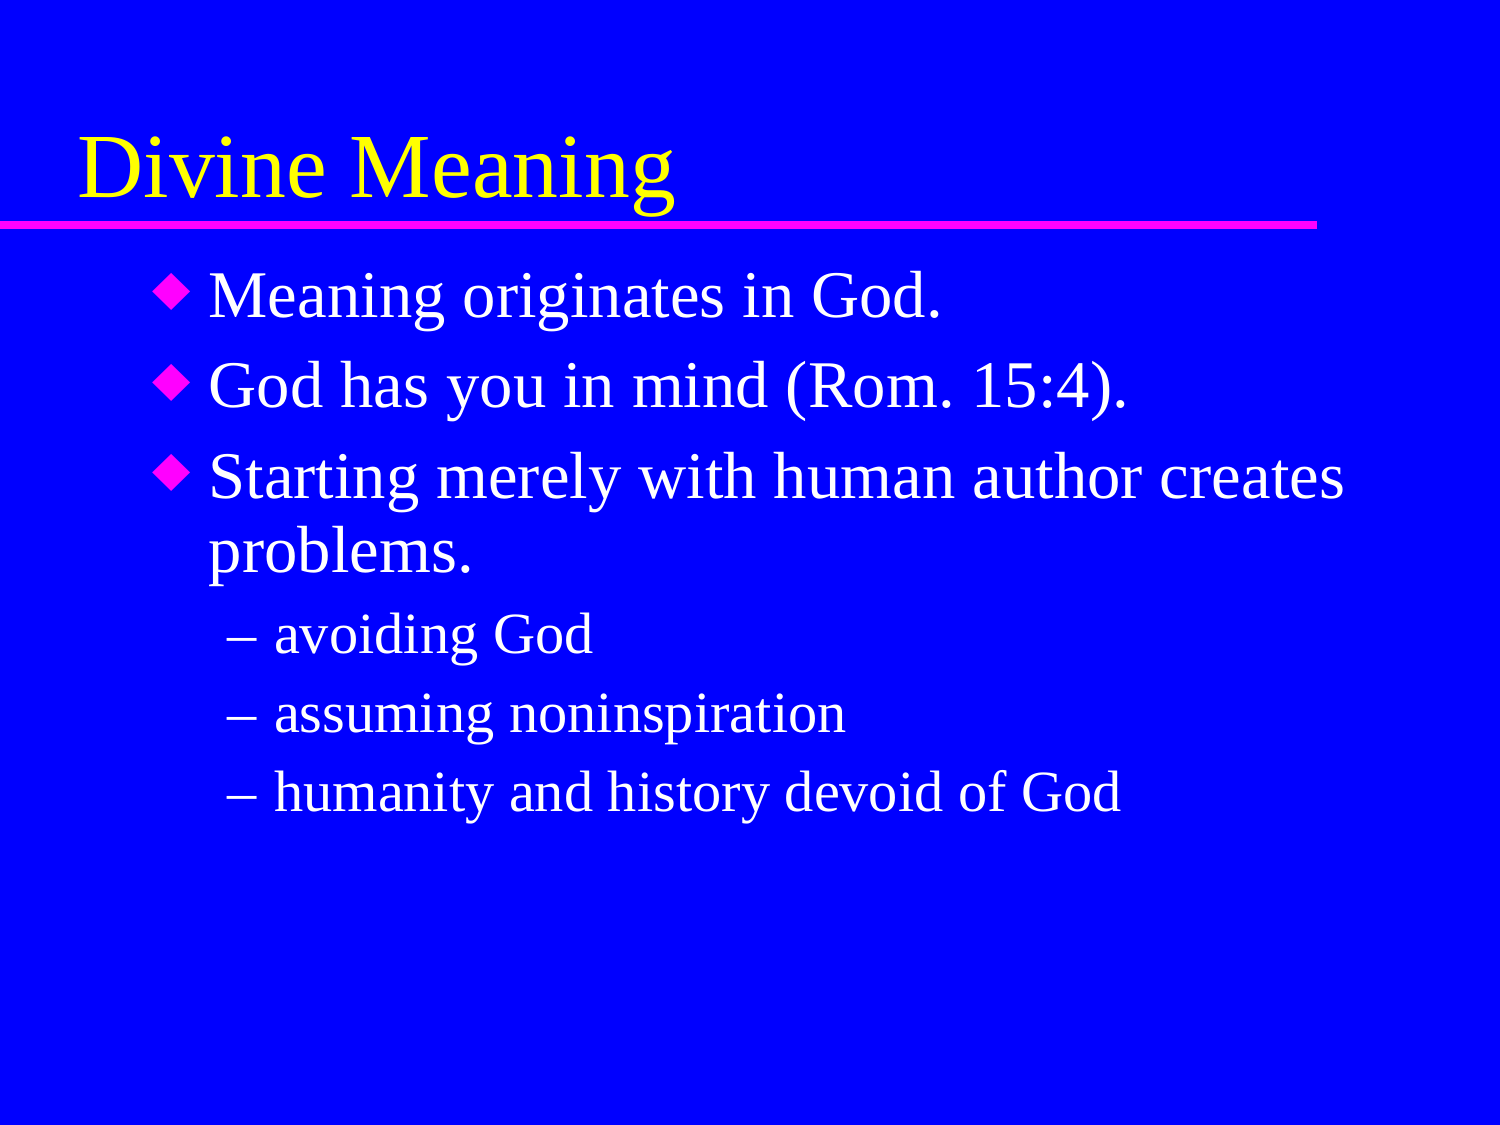

# Divine Meaning
Meaning originates in God.
God has you in mind (Rom. 15:4).
Starting merely with human author creates problems.
avoiding God
assuming noninspiration
humanity and history devoid of God